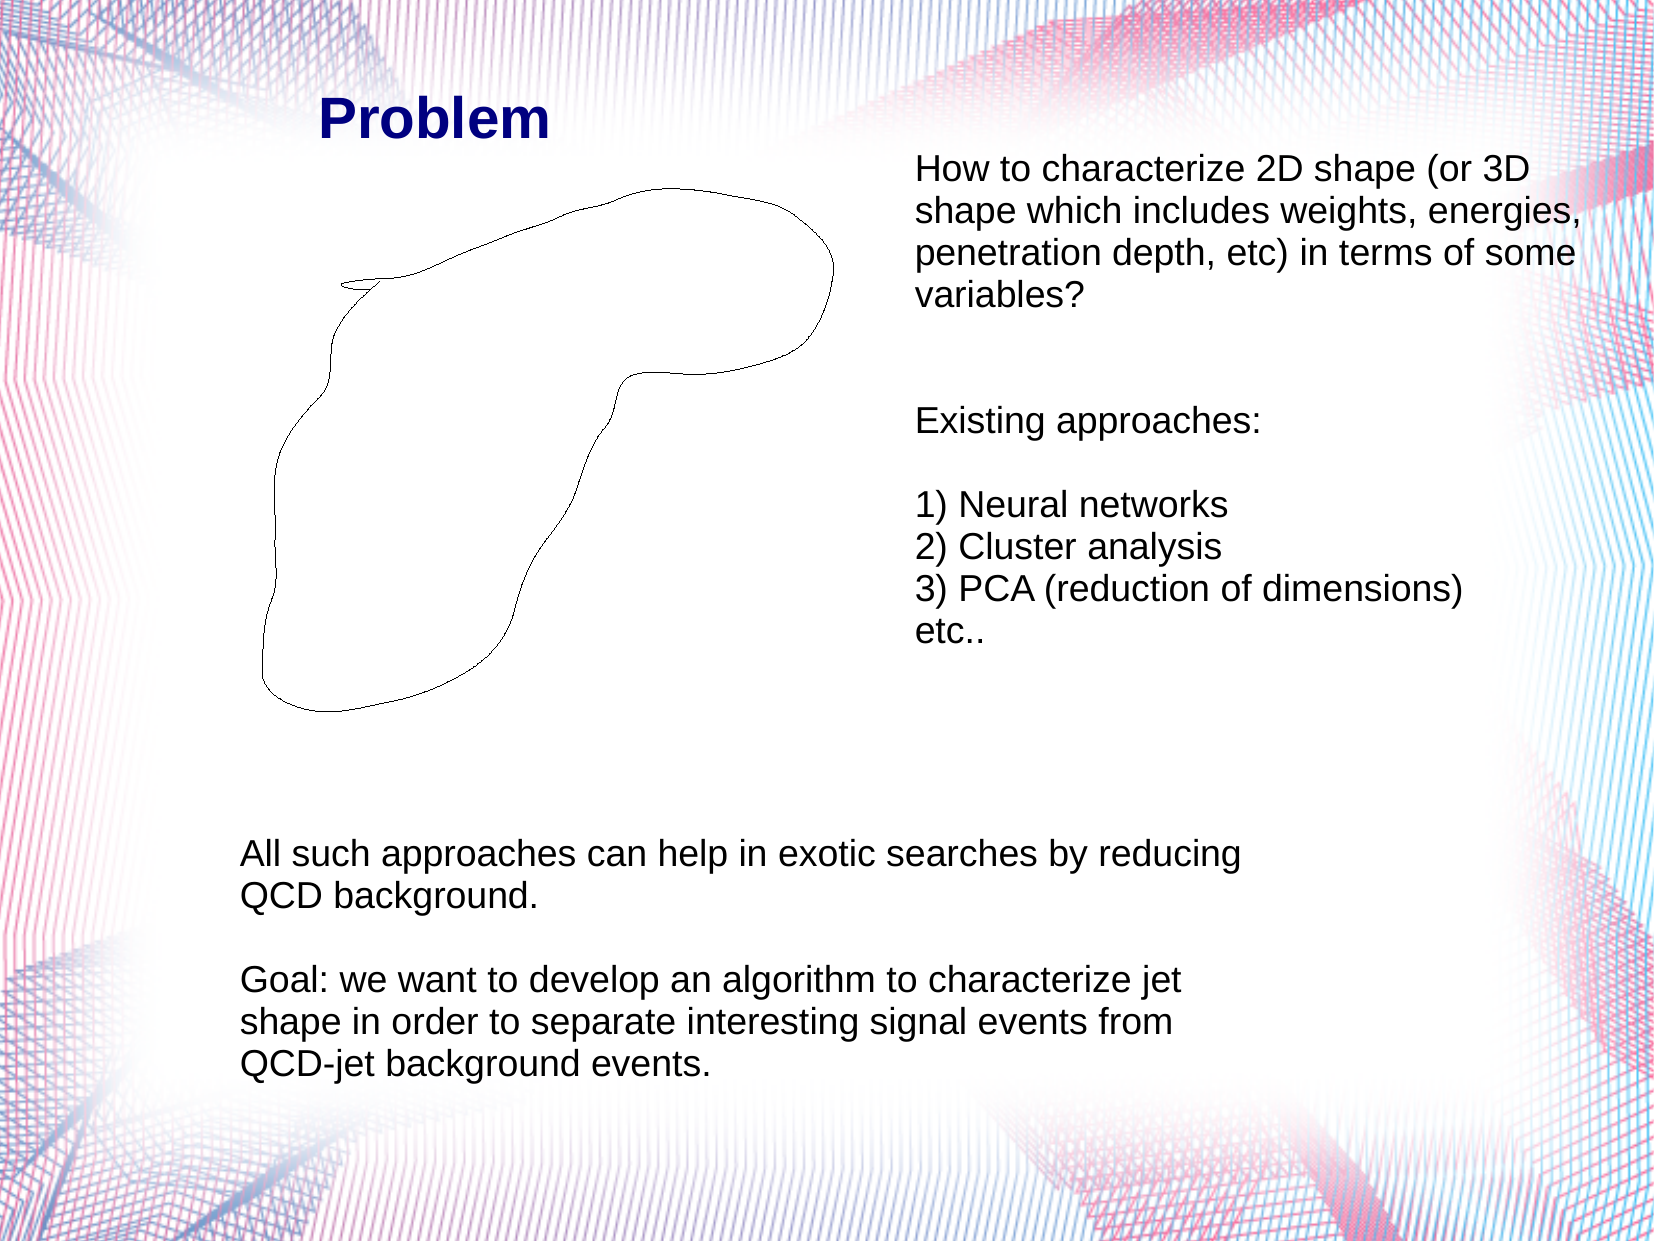

# Problem
How to characterize 2D shape (or 3D shape which includes weights, energies, penetration depth, etc) in terms of some variables?
Existing approaches:
1) Neural networks
2) Cluster analysis
3) PCA (reduction of dimensions)
etc..
All such approaches can help in exotic searches by reducing QCD background.
Goal: we want to develop an algorithm to characterize jet shape in order to separate interesting signal events from QCD-jet background events.